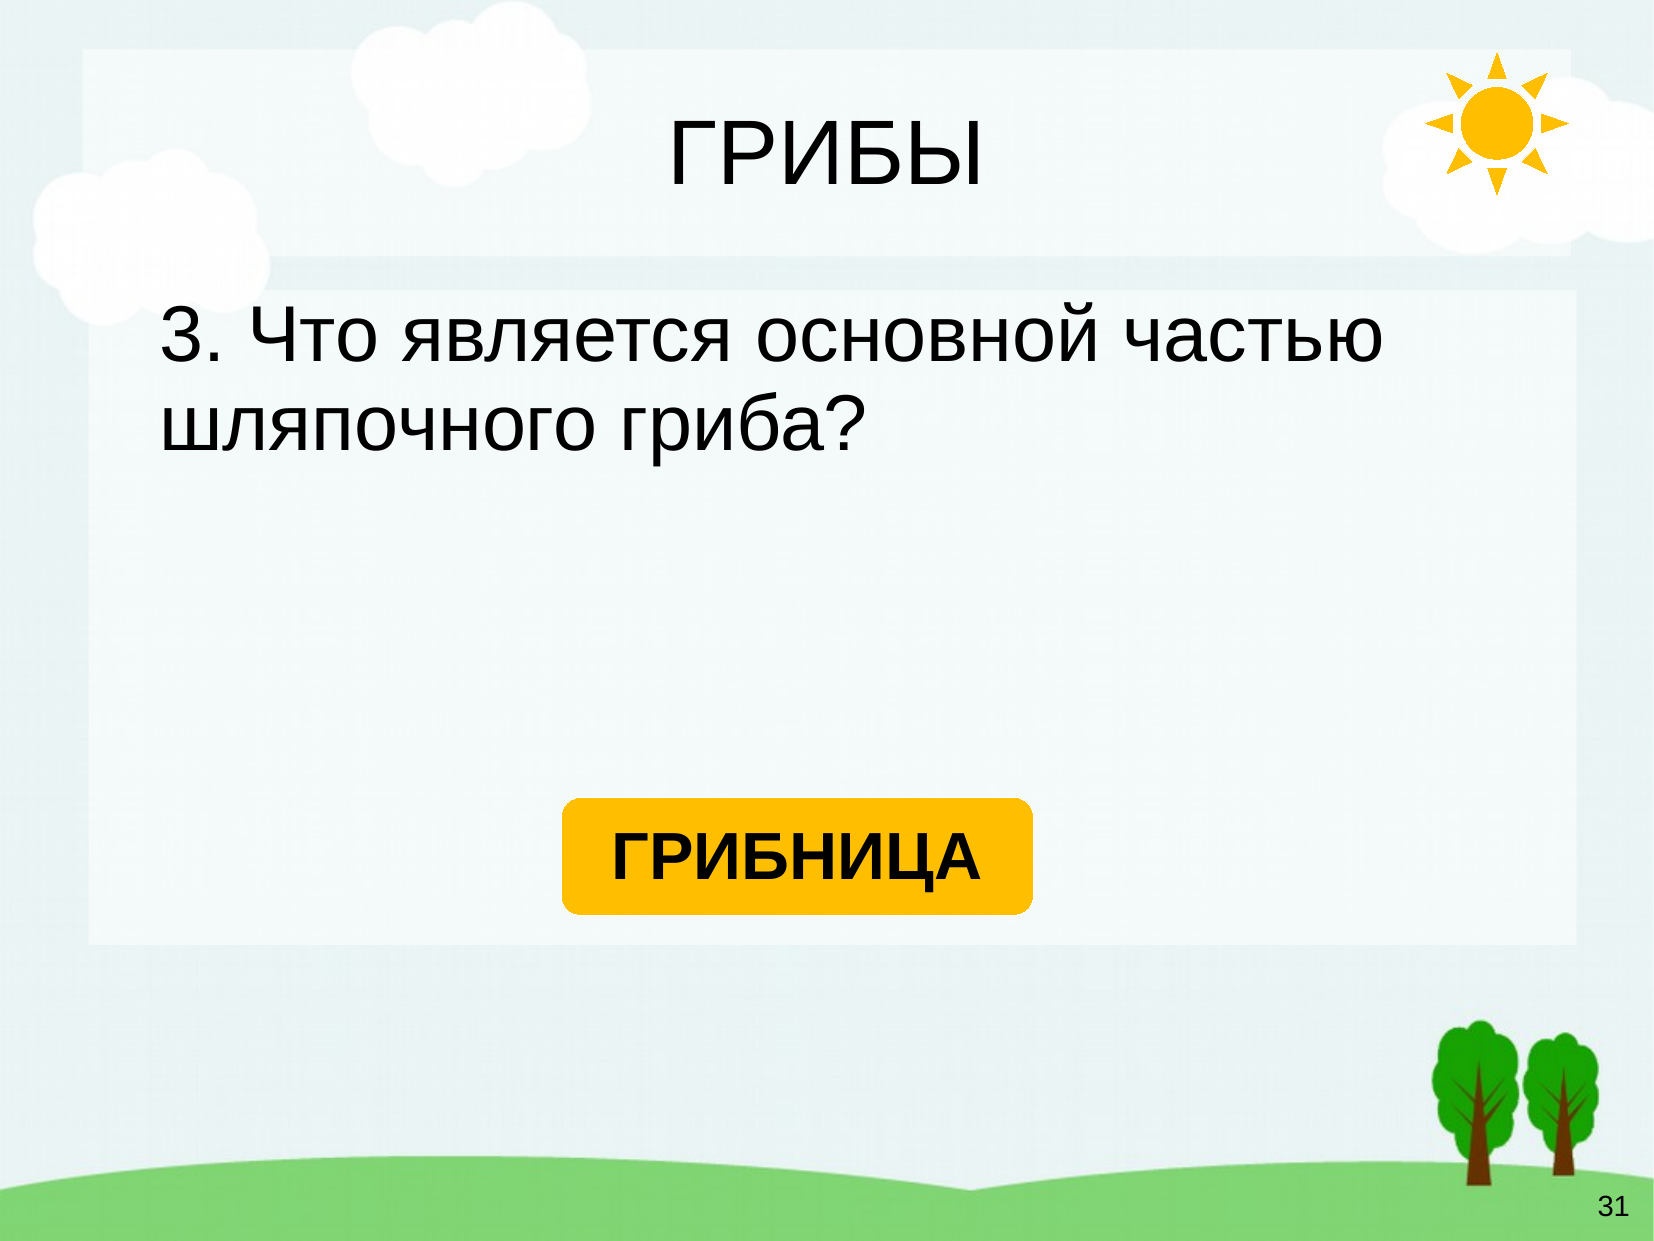

# ГРИБЫ
3. Что является основной частью шляпочного гриба?
ГРИБНИЦА
31